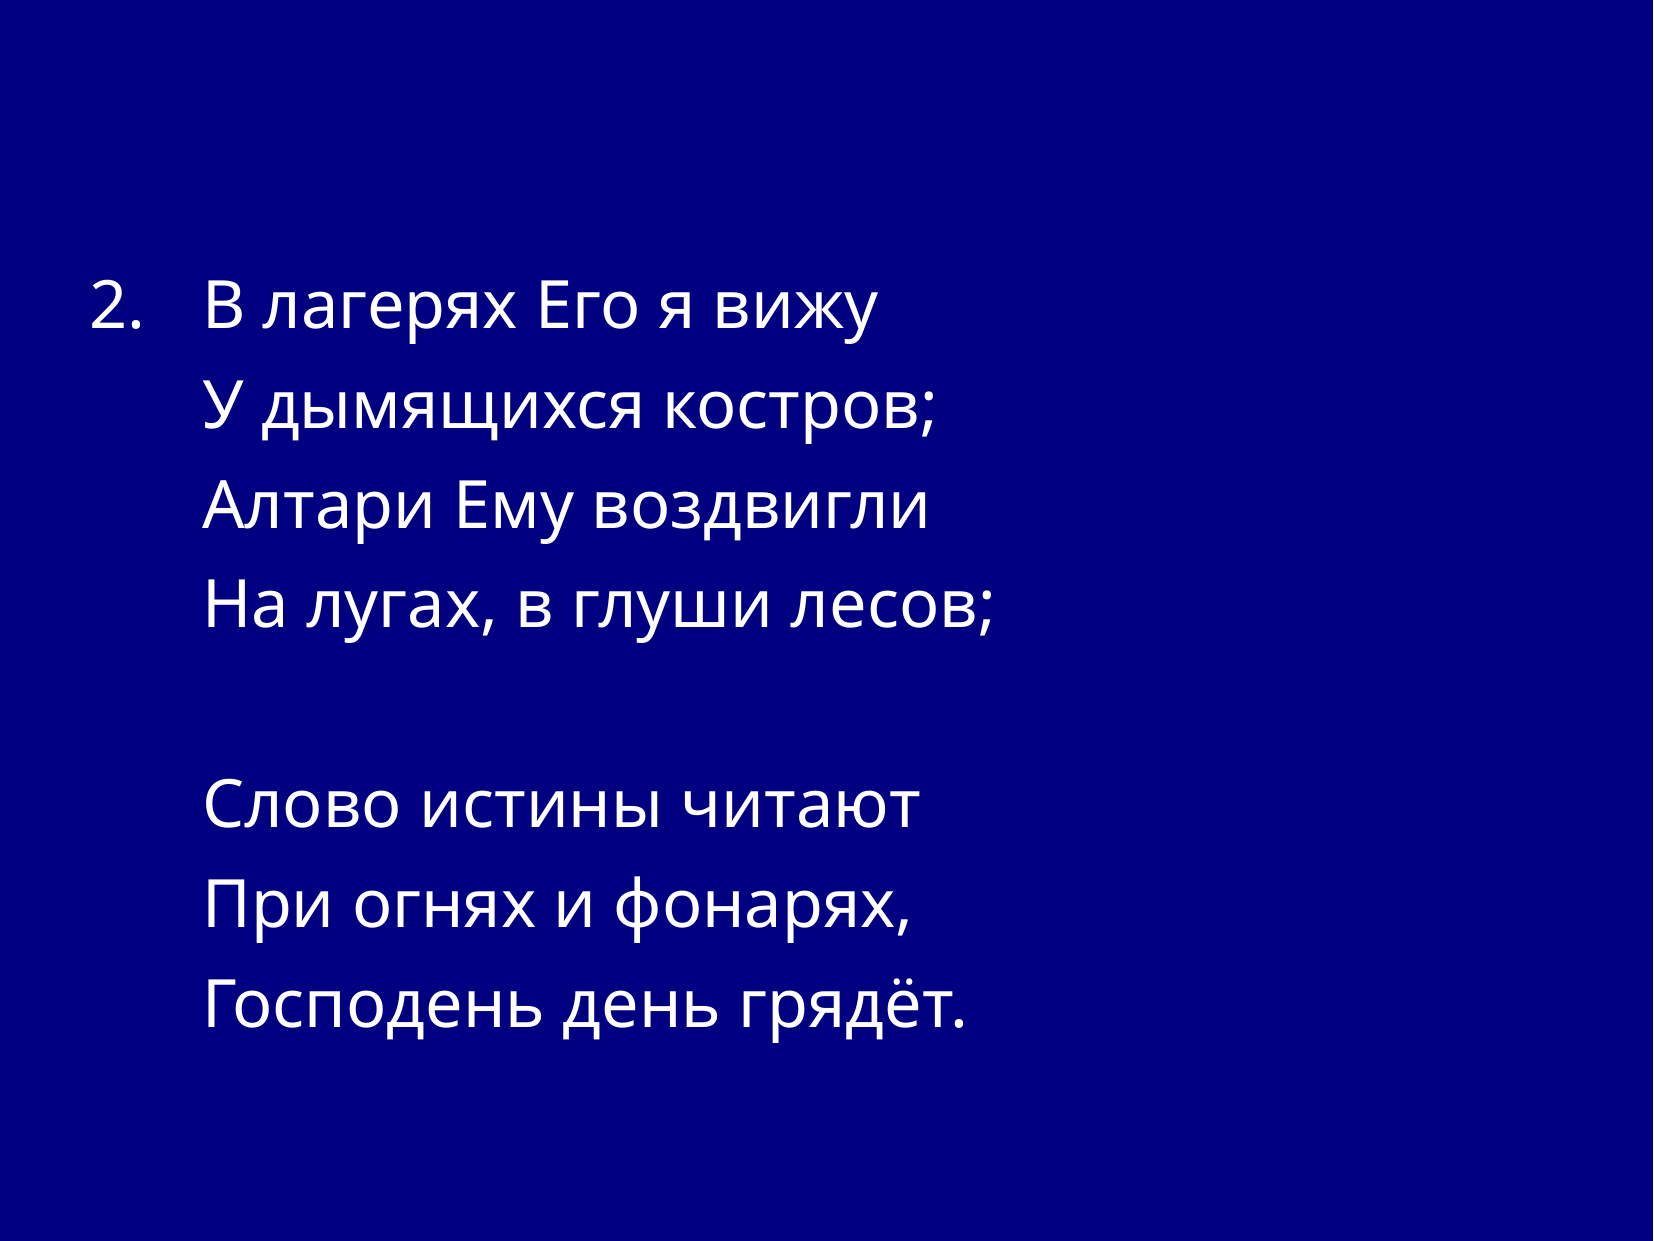

2.	В лагерях Его я вижу
	У дымящихся костров;
	Алтари Ему воздвигли
	На лугах, в глуши лесов;
	Слово истины читают
	При огнях и фонарях,
	Господень день грядёт.